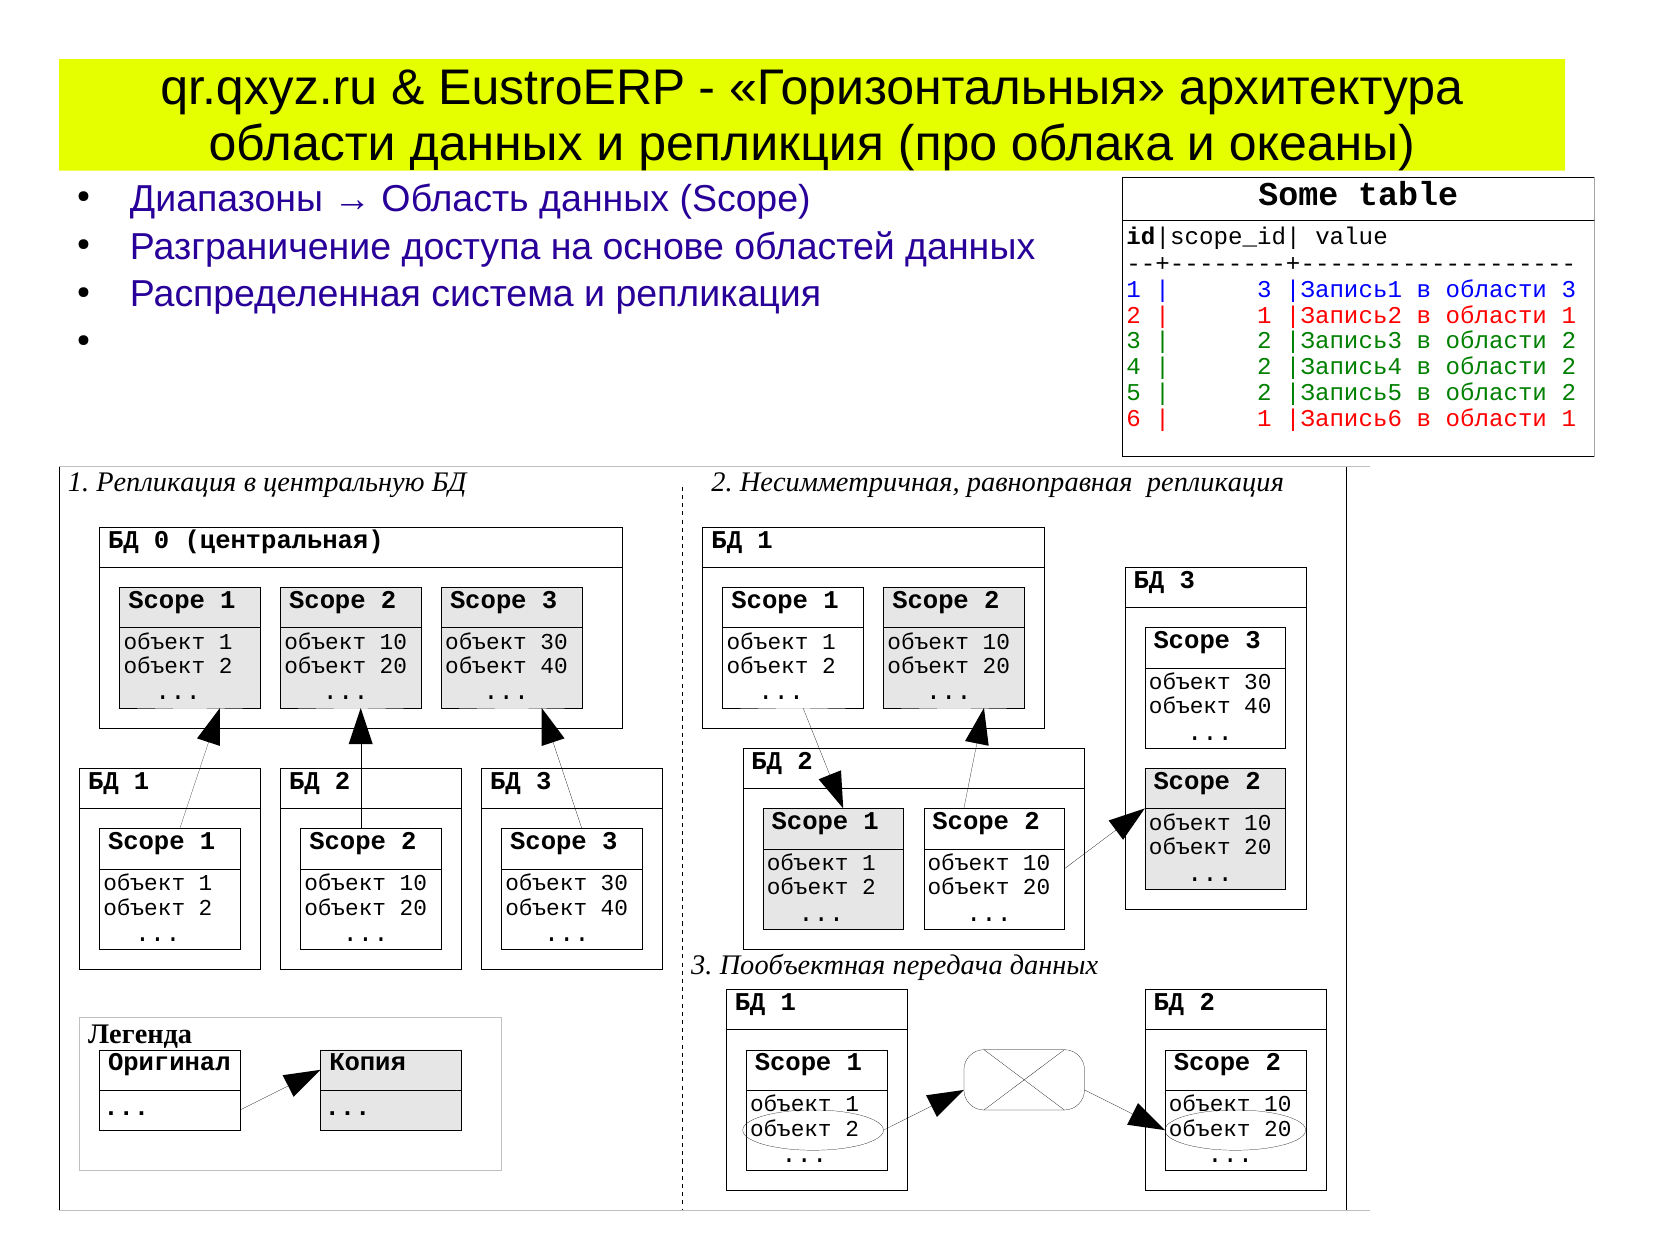

qr.qxyz.ru & EustroERP - «Горизонтальныя» архитектура
области данных и репликция (про облака и океаны)
# Диапазоны → Область данных (Scope)
Разграничение доступа на основе областей данных
Распределенная система и репликация